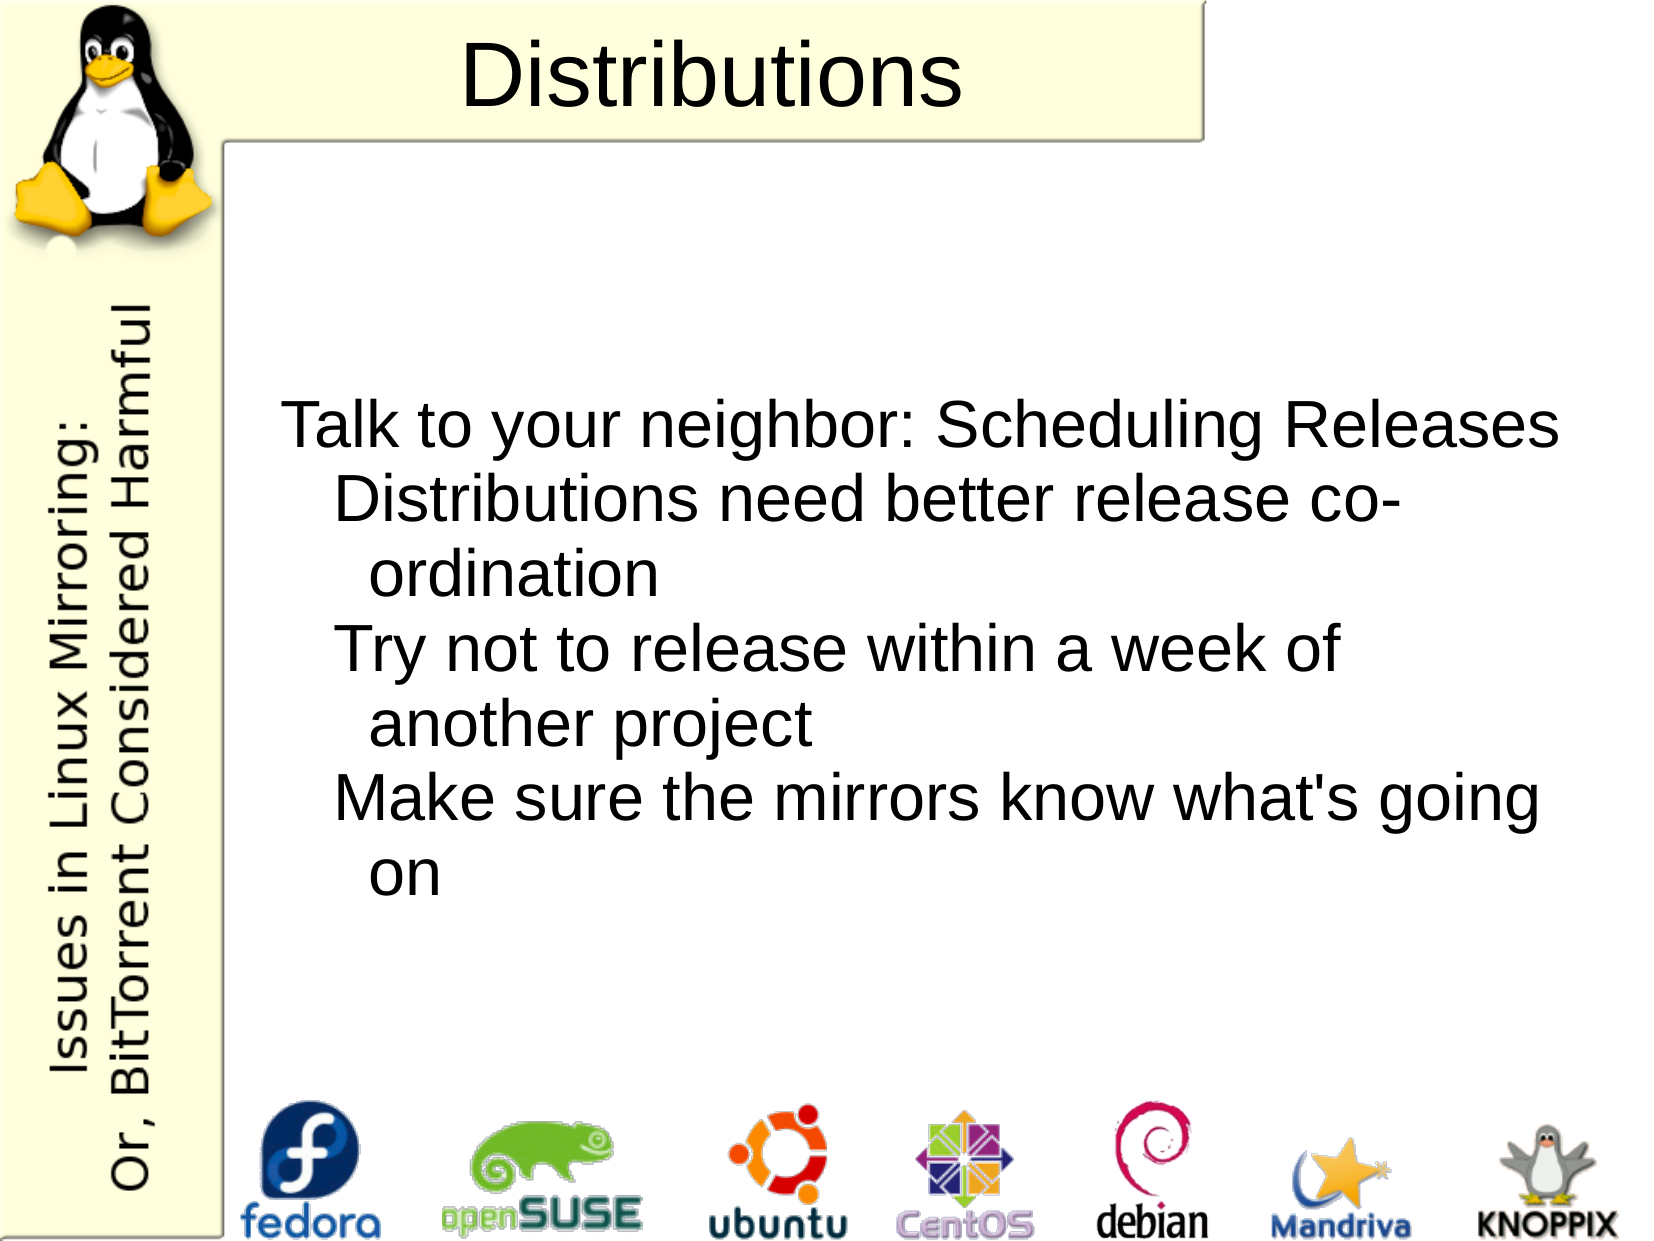

# Distributions
 Talk to your neighbor: Scheduling Releases
Distributions need better release co-ordination
Try not to release within a week of another project
Make sure the mirrors know what's going on